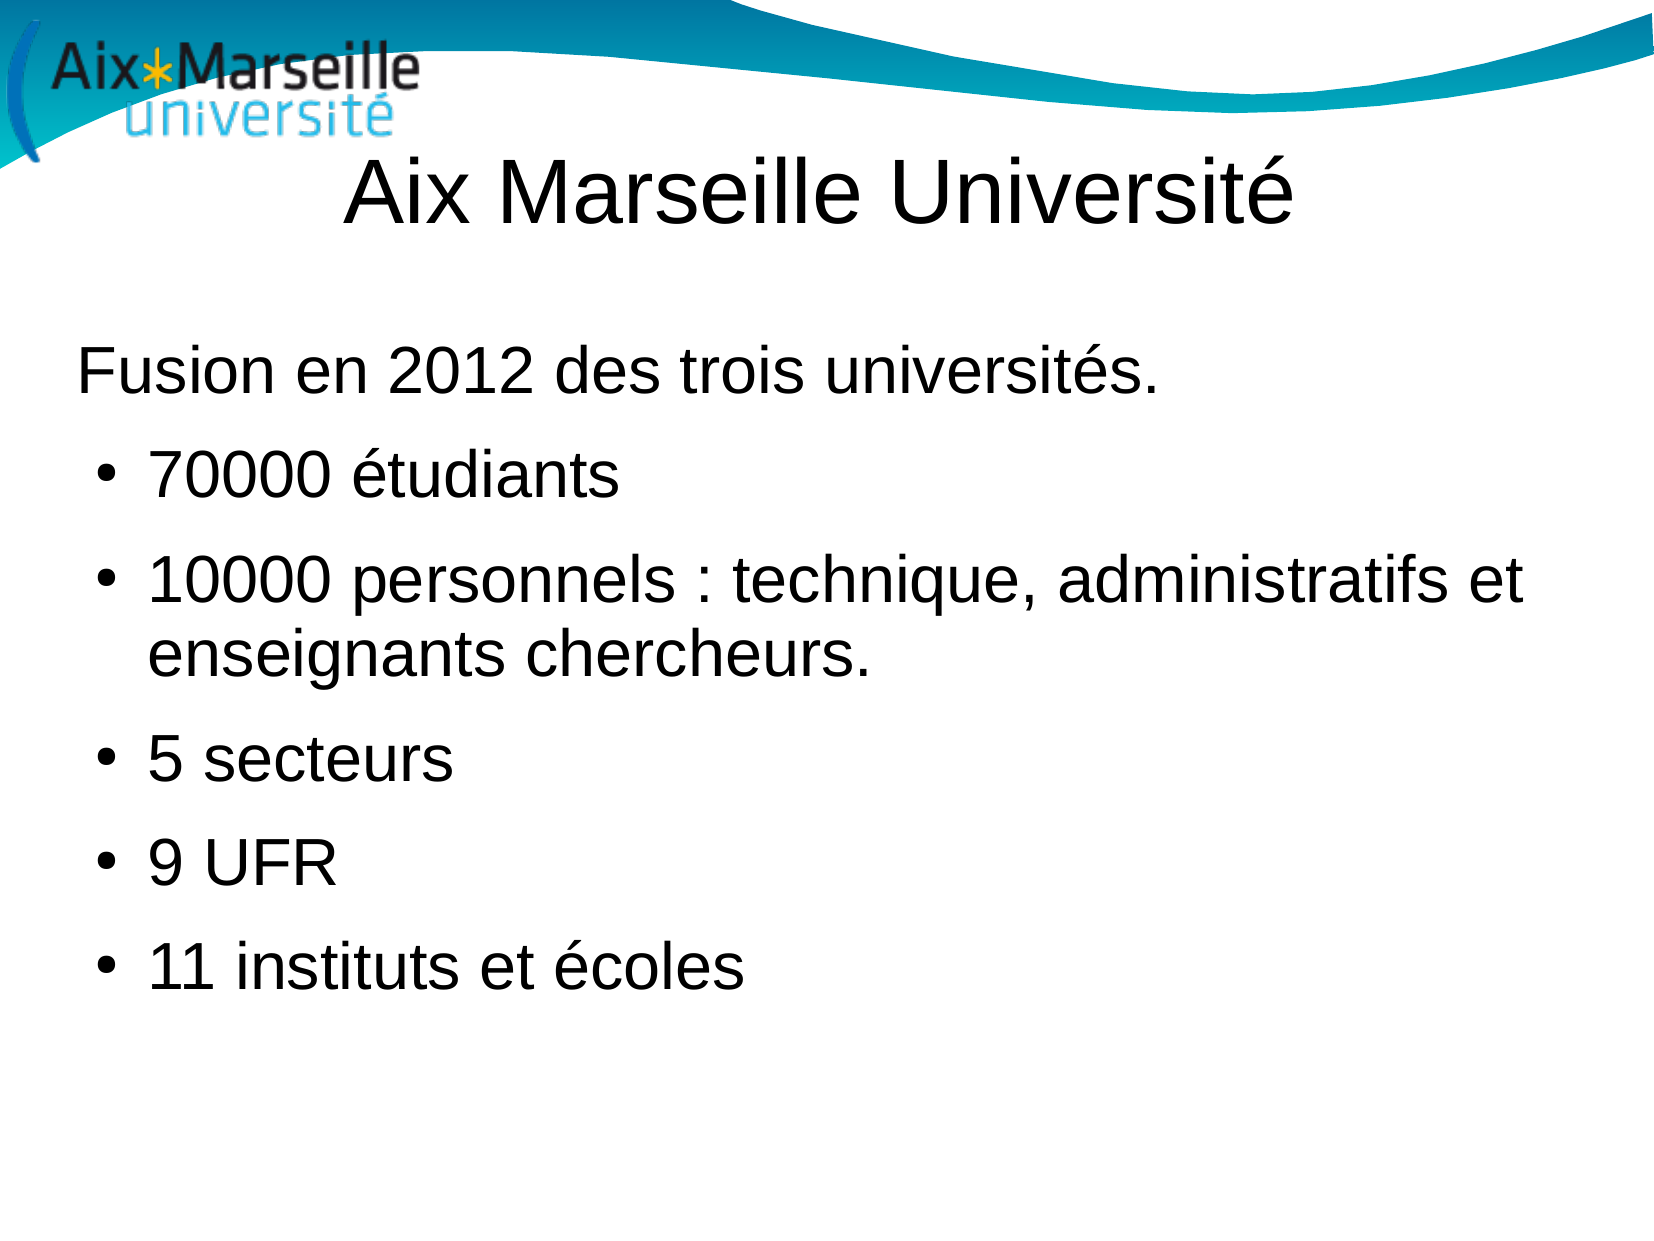

# Aix Marseille Université
Fusion en 2012 des trois universités.
70000 étudiants
10000 personnels : technique, administratifs et enseignants chercheurs.
5 secteurs
9 UFR
11 instituts et écoles